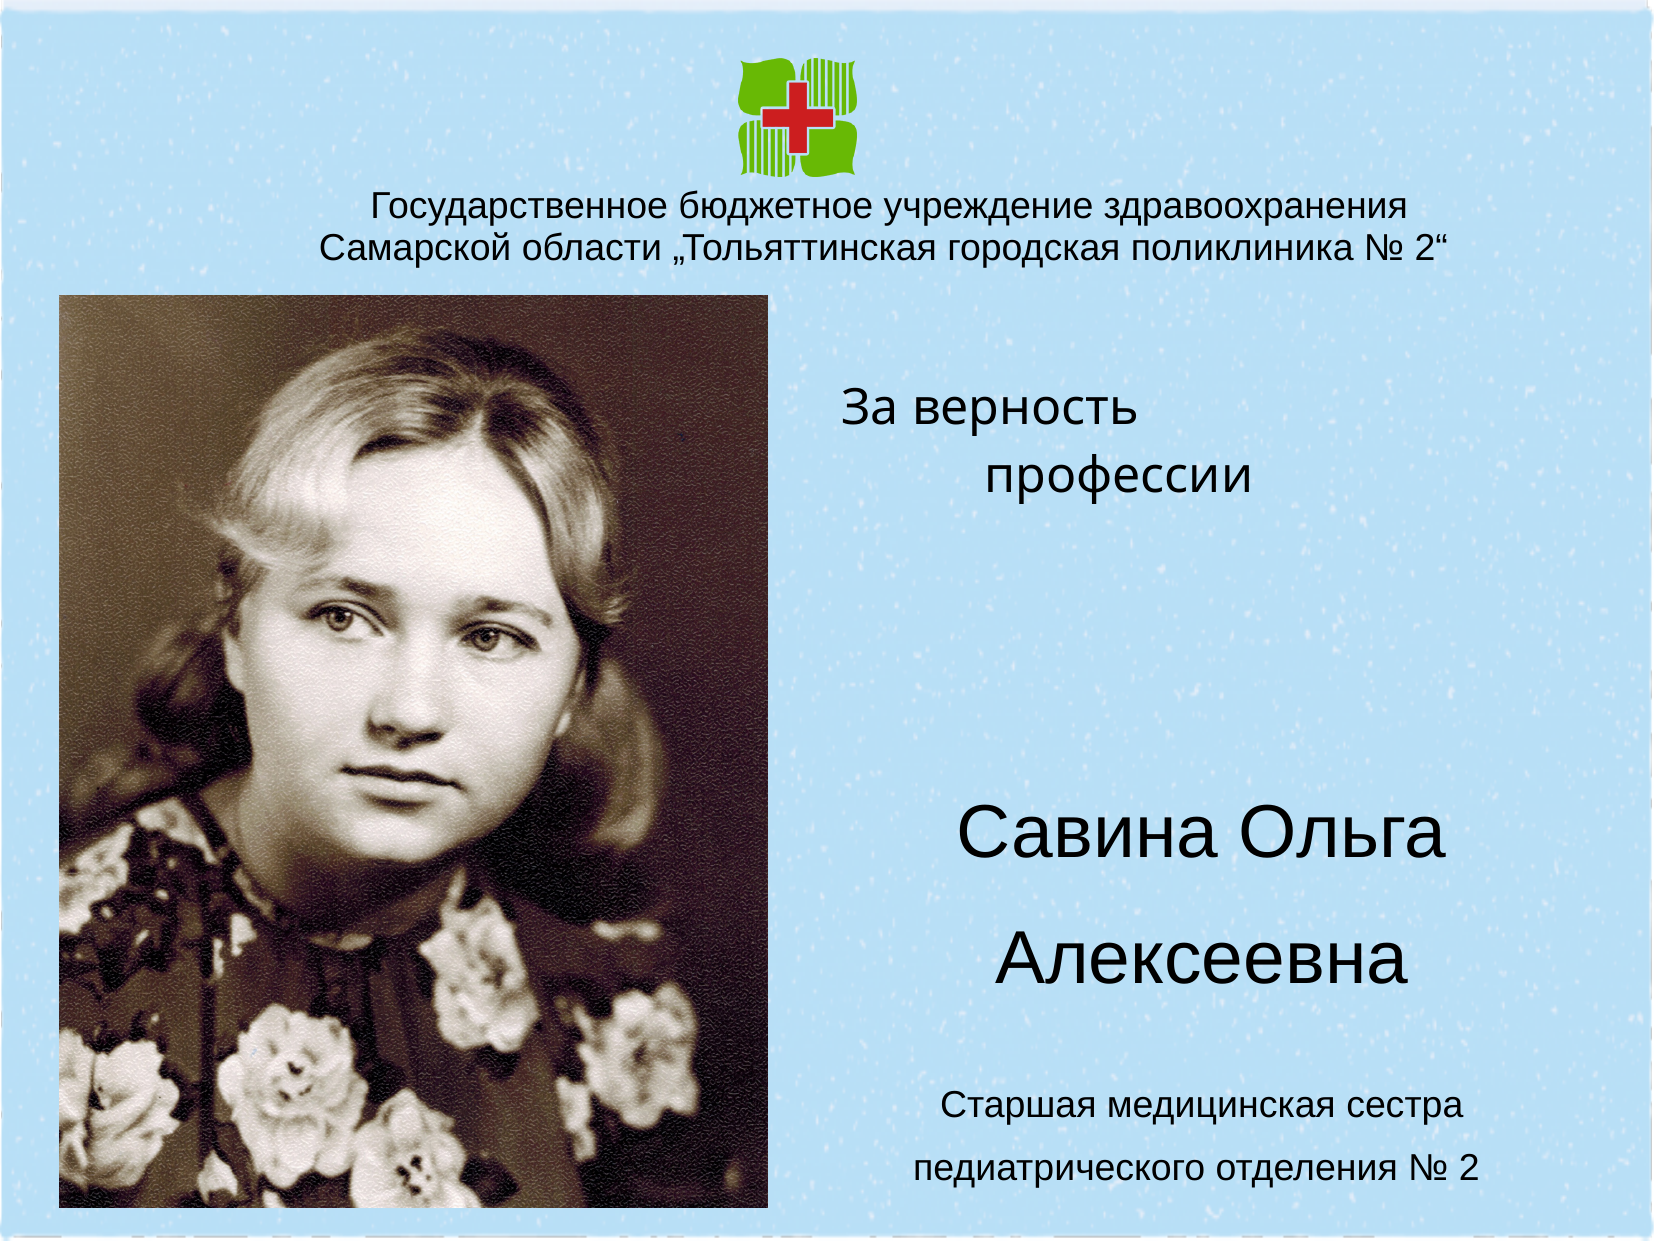

Государственное бюджетное учреждение здравоохранения Самарской области „Тольяттинская городская поликлиника № 2“
За верность
 профессии
Савина Ольга Алексеевна
Старшая медицинская сестра
педиатрического отделения № 2